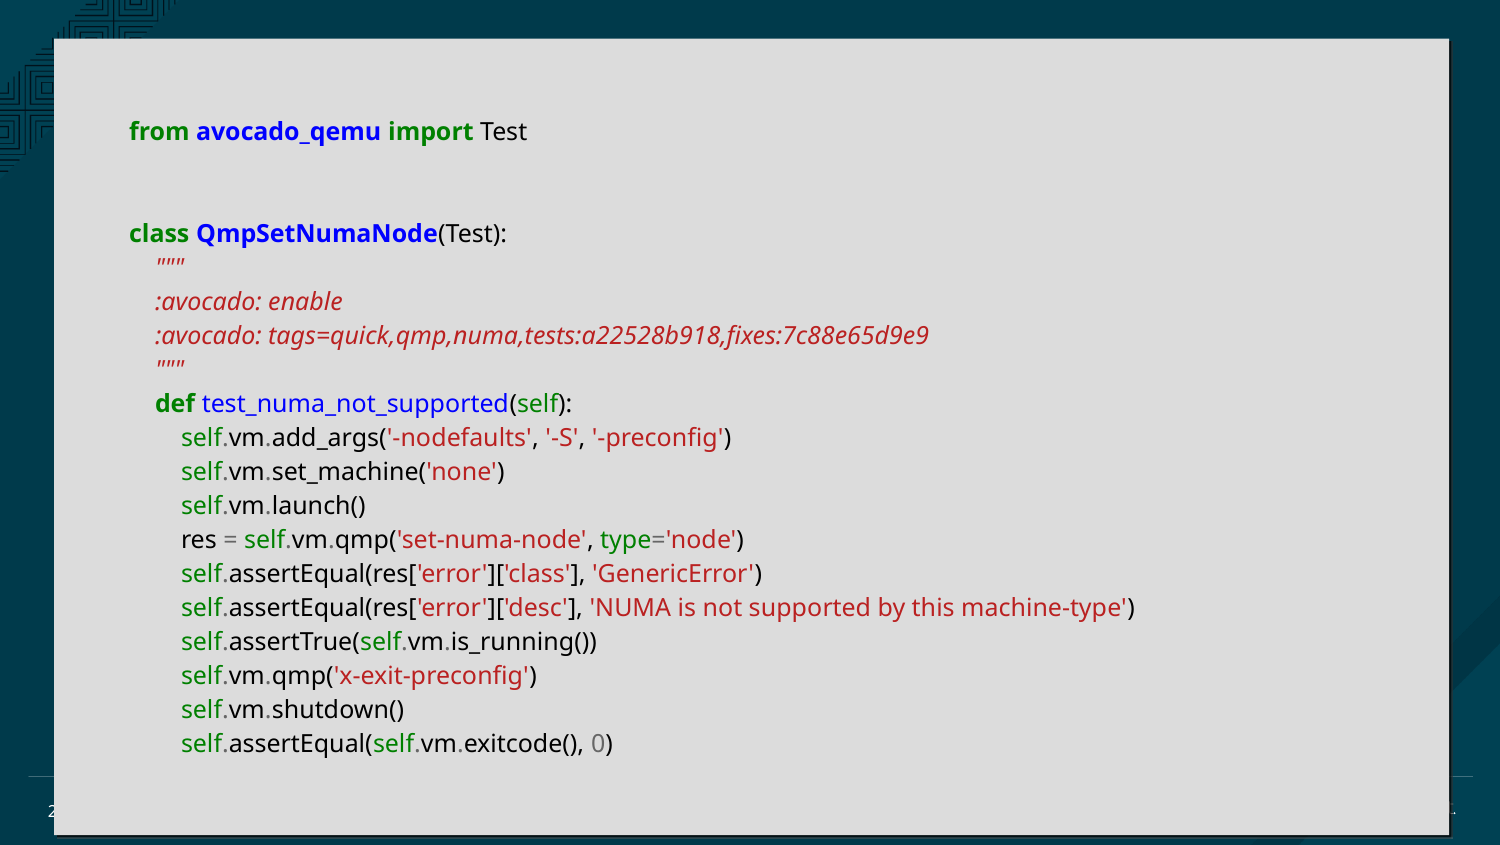

from avocado_qemu import Test
class QmpSetNumaNode(Test):
 """
 :avocado: enable
 :avocado: tags=quick,qmp,numa,tests:a22528b918,fixes:7c88e65d9e9
 """
 def test_numa_not_supported(self):
 self.vm.add_args('-nodefaults', '-S', '-preconfig')
 self.vm.set_machine('none')
 self.vm.launch()
 res = self.vm.qmp('set-numa-node', type='node')
 self.assertEqual(res['error']['class'], 'GenericError')
 self.assertEqual(res['error']['desc'], 'NUMA is not supported by this machine-type')
 self.assertTrue(self.vm.is_running())
 self.vm.qmp('x-exit-preconfig')
 self.vm.shutdown()
 self.assertEqual(self.vm.exitcode(), 0)
20